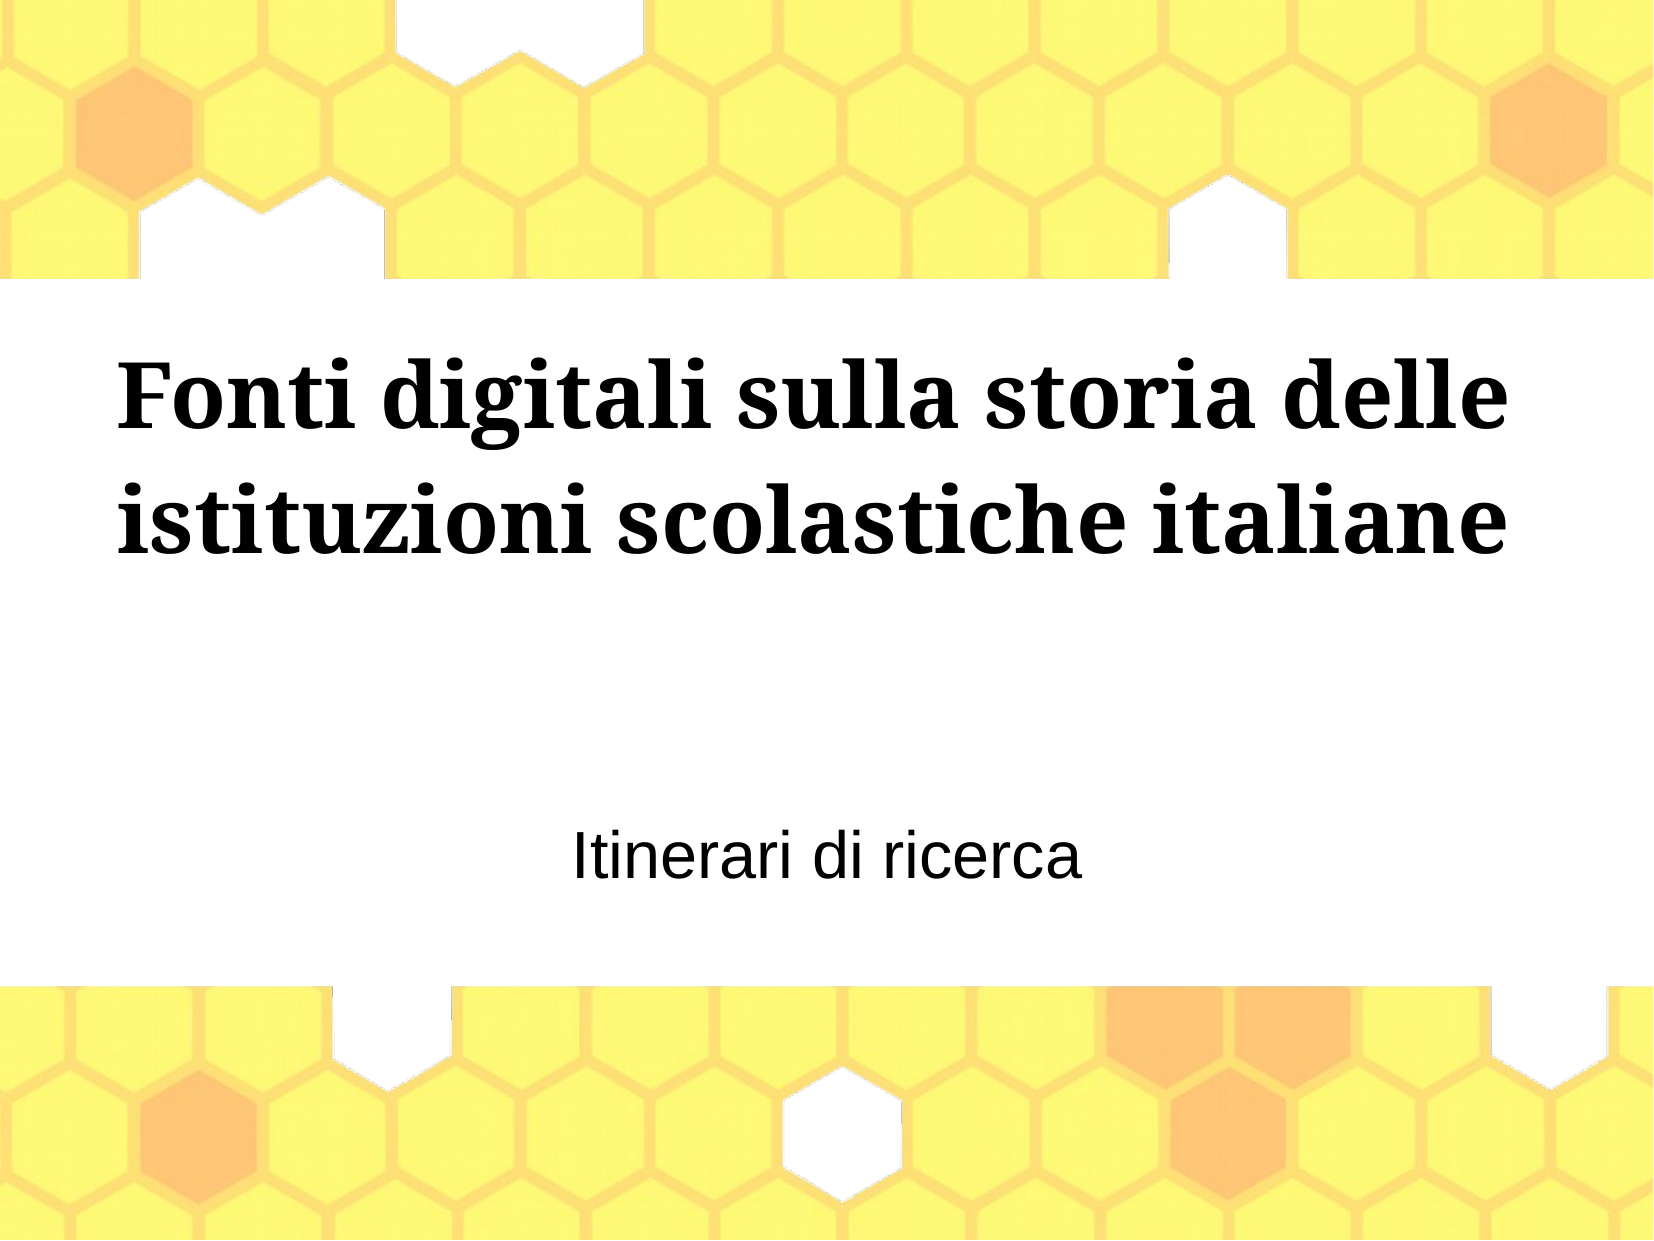

# Fonti digitali sulla storia delle istituzioni scolastiche italiane
Itinerari di ricerca